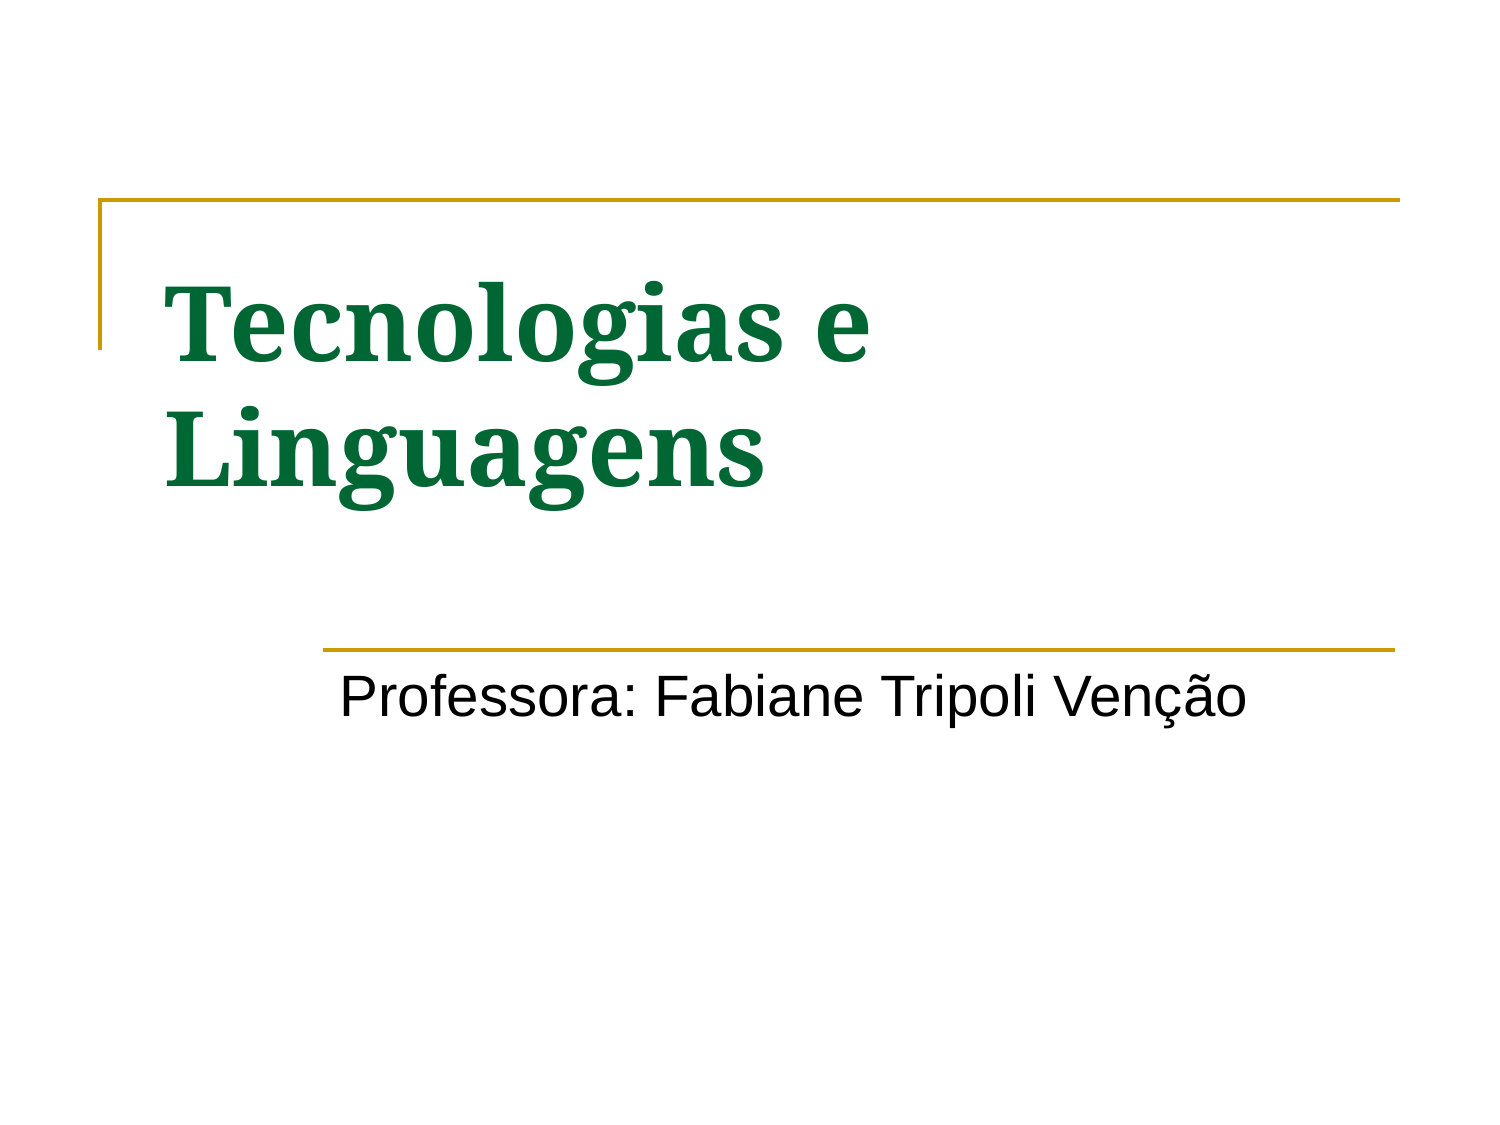

# Tecnologias e Linguagens
Professora: Fabiane Tripoli Venção